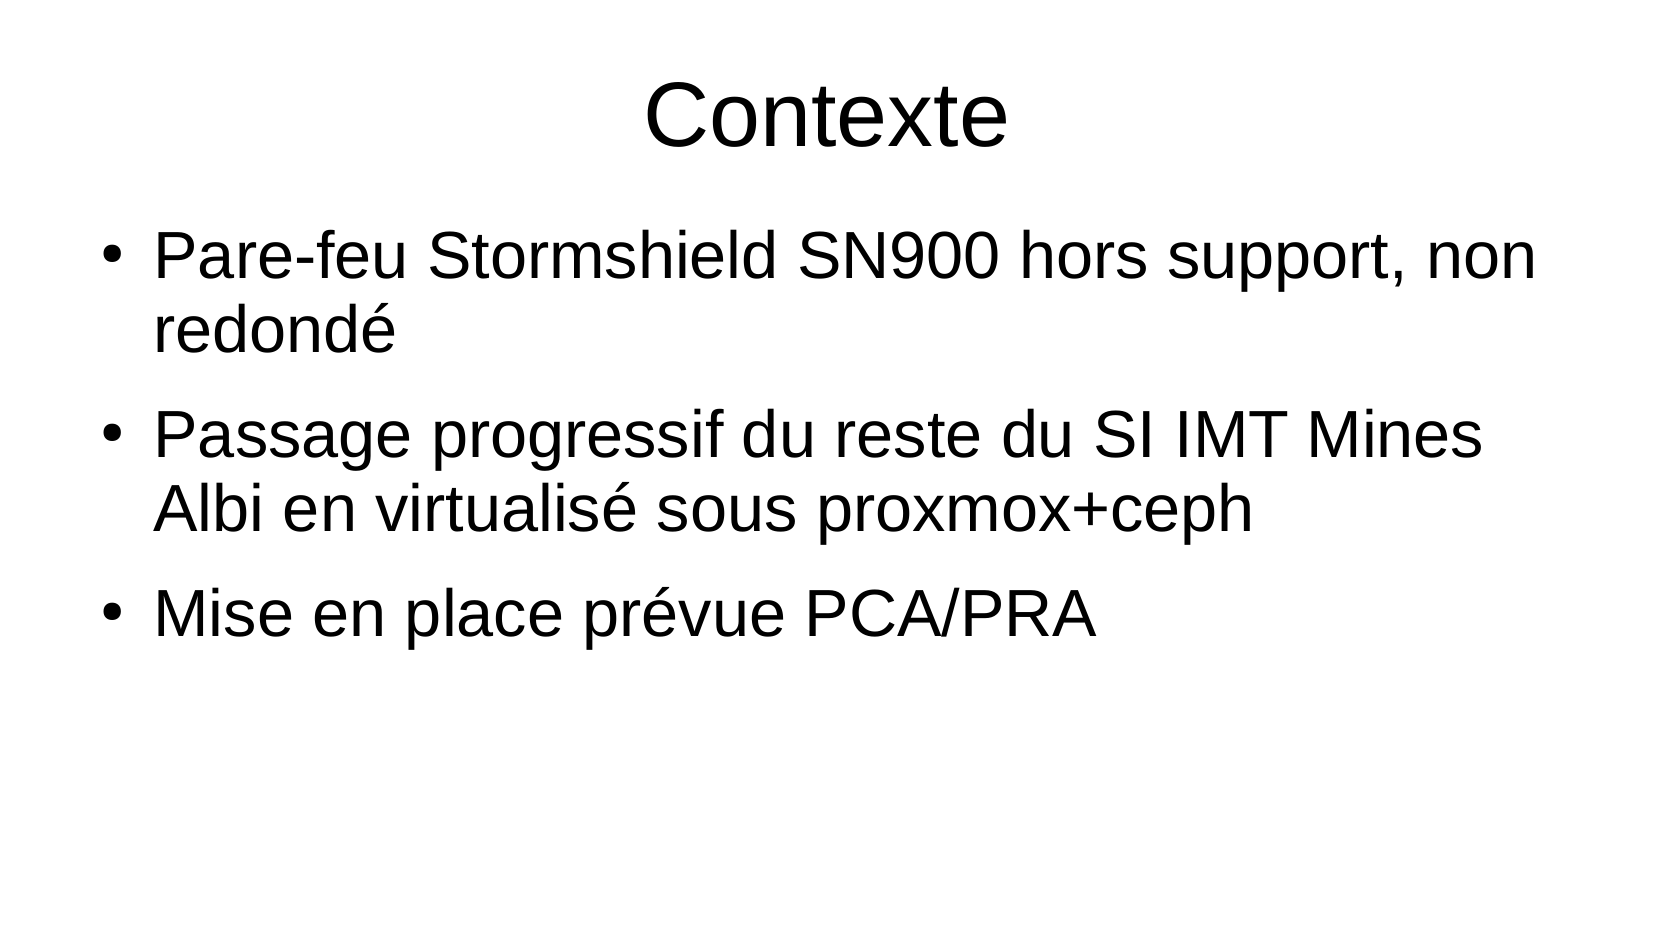

# Contexte
Pare-feu Stormshield SN900 hors support, non redondé
Passage progressif du reste du SI IMT Mines Albi en virtualisé sous proxmox+ceph
Mise en place prévue PCA/PRA